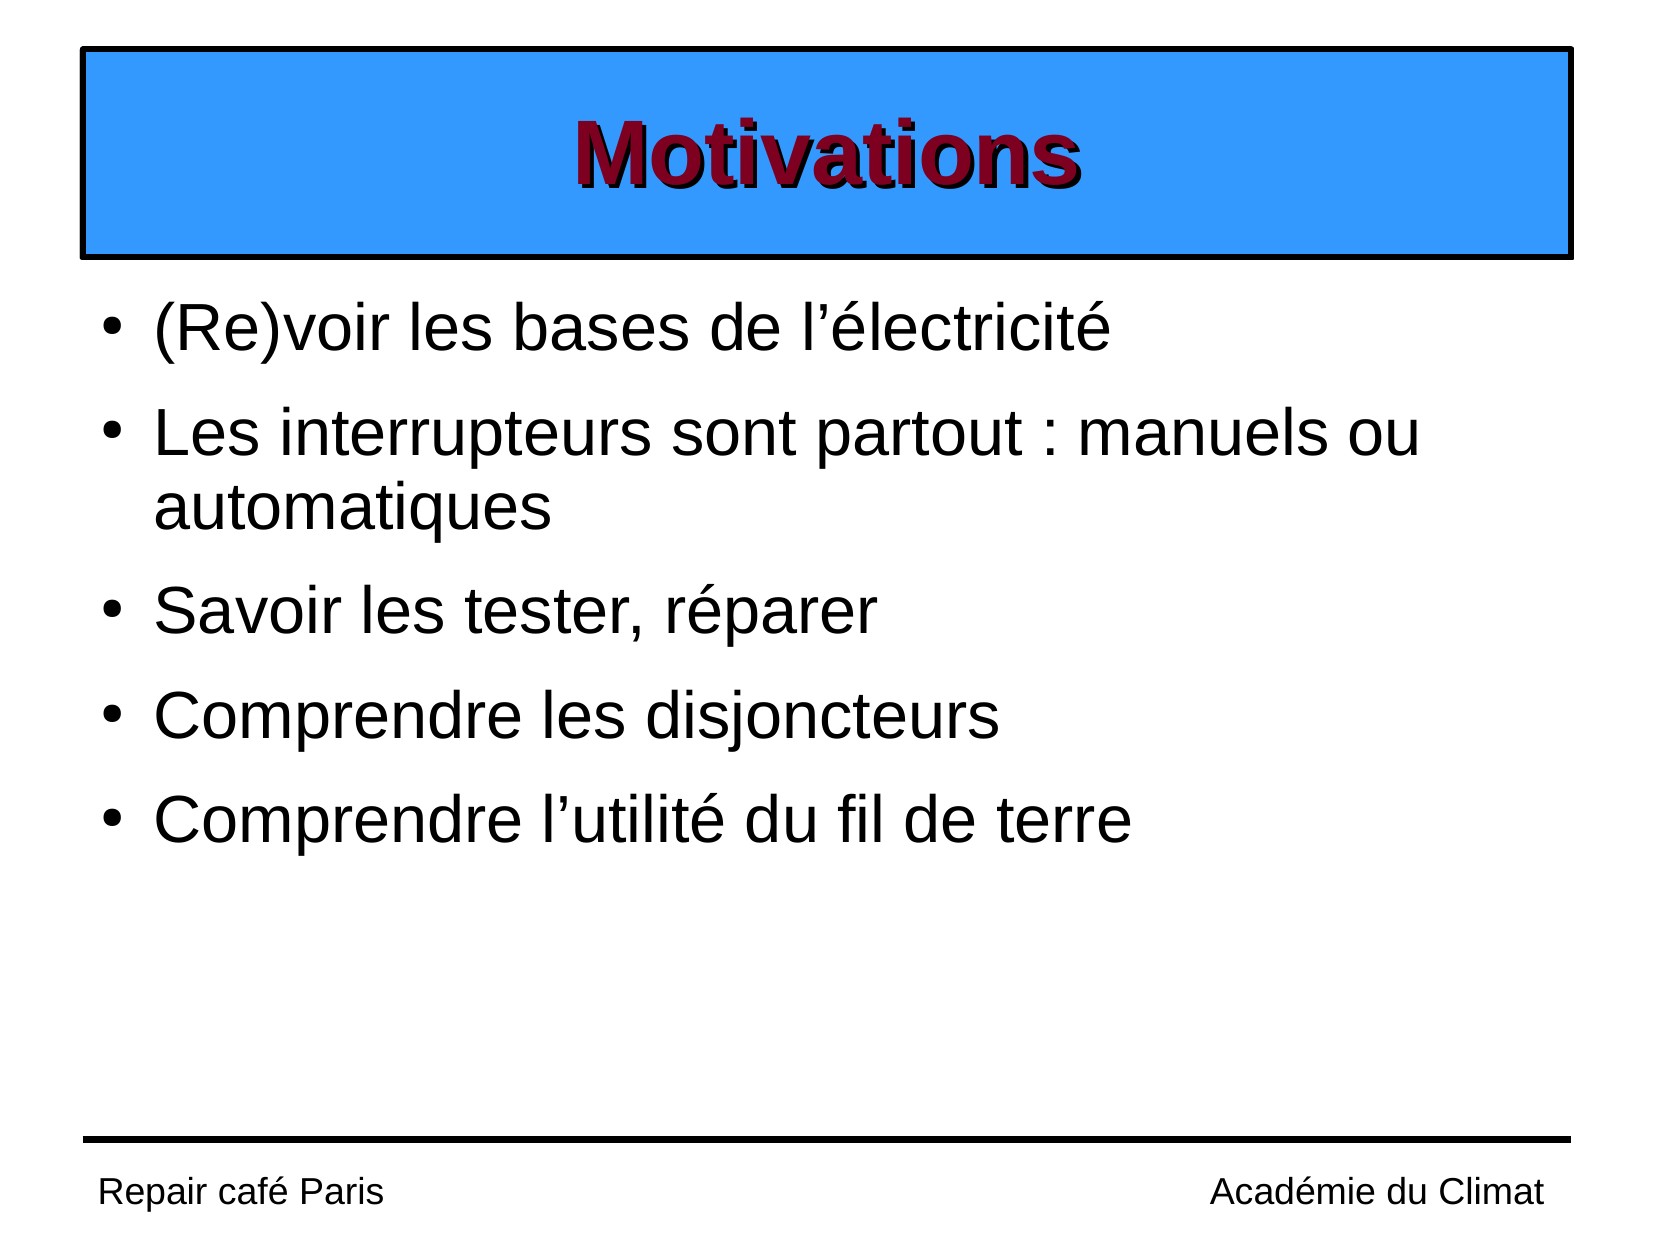

# Motivations
(Re)voir les bases de l’électricité
Les interrupteurs sont partout : manuels ou automatiques
Savoir les tester, réparer
Comprendre les disjoncteurs
Comprendre l’utilité du fil de terre
Repair café Paris	Académie du Climat